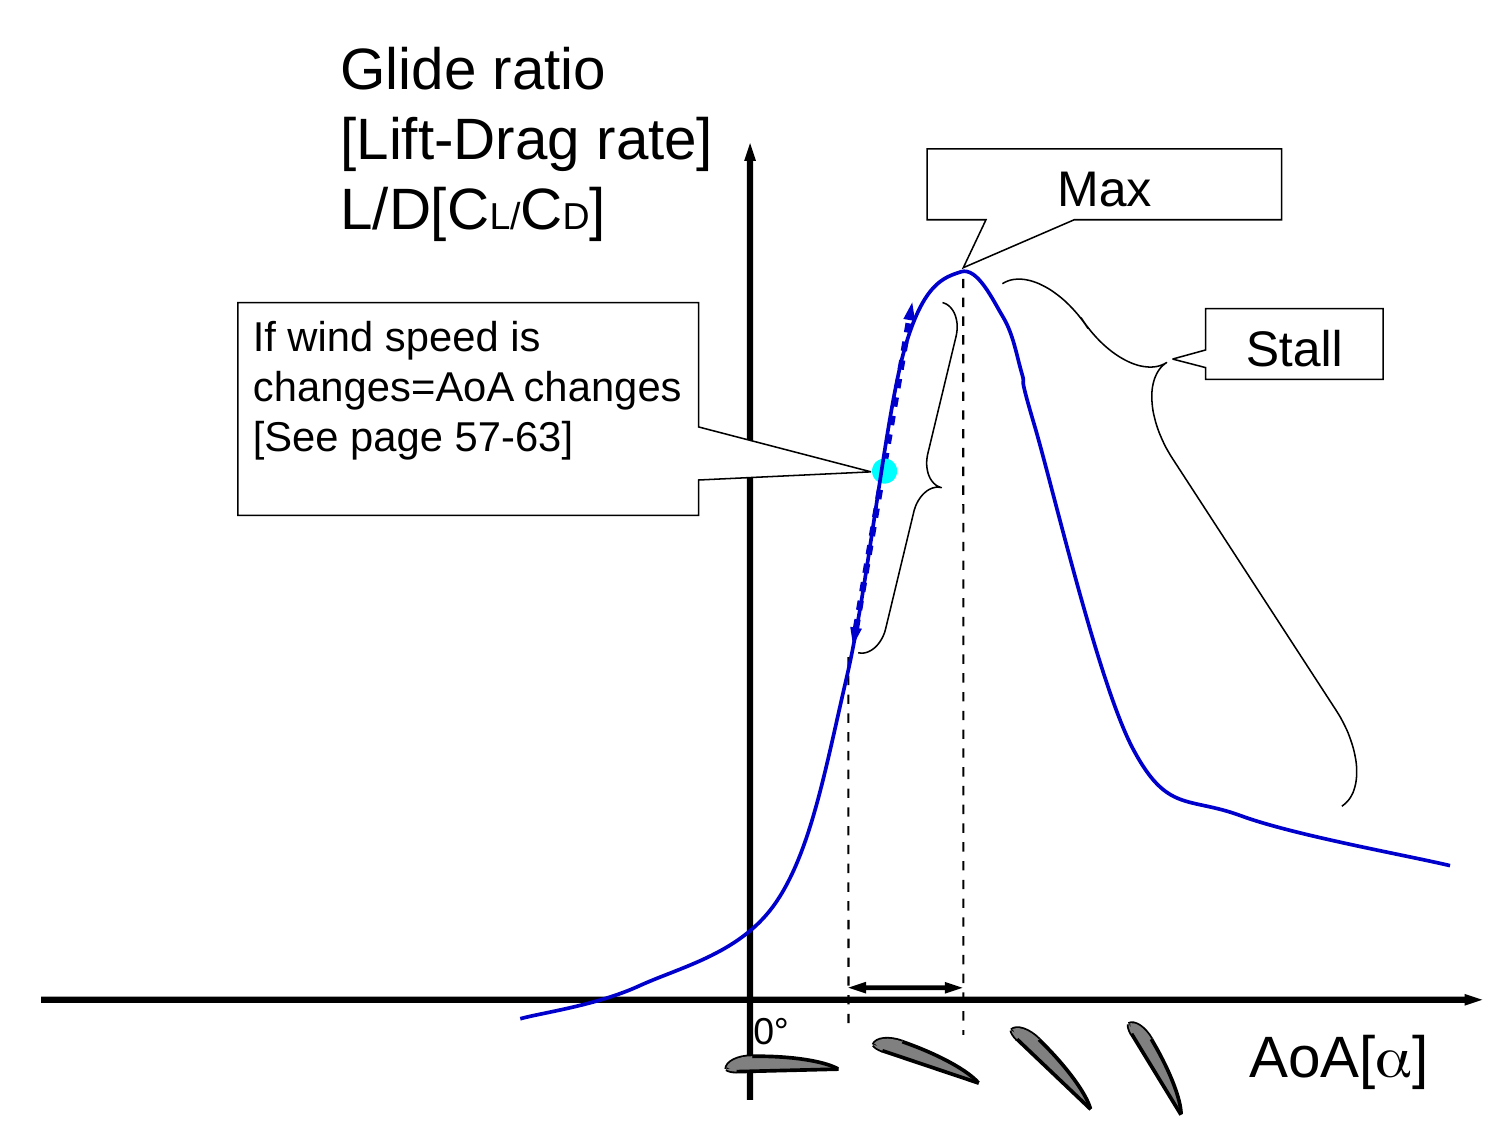

Glide ratio
[Lift-Drag rate] 　L/D[CL/CD]
Max
If wind speed is changes=AoA changes
[See page 57-63]
Stall
0°
AoA[a]